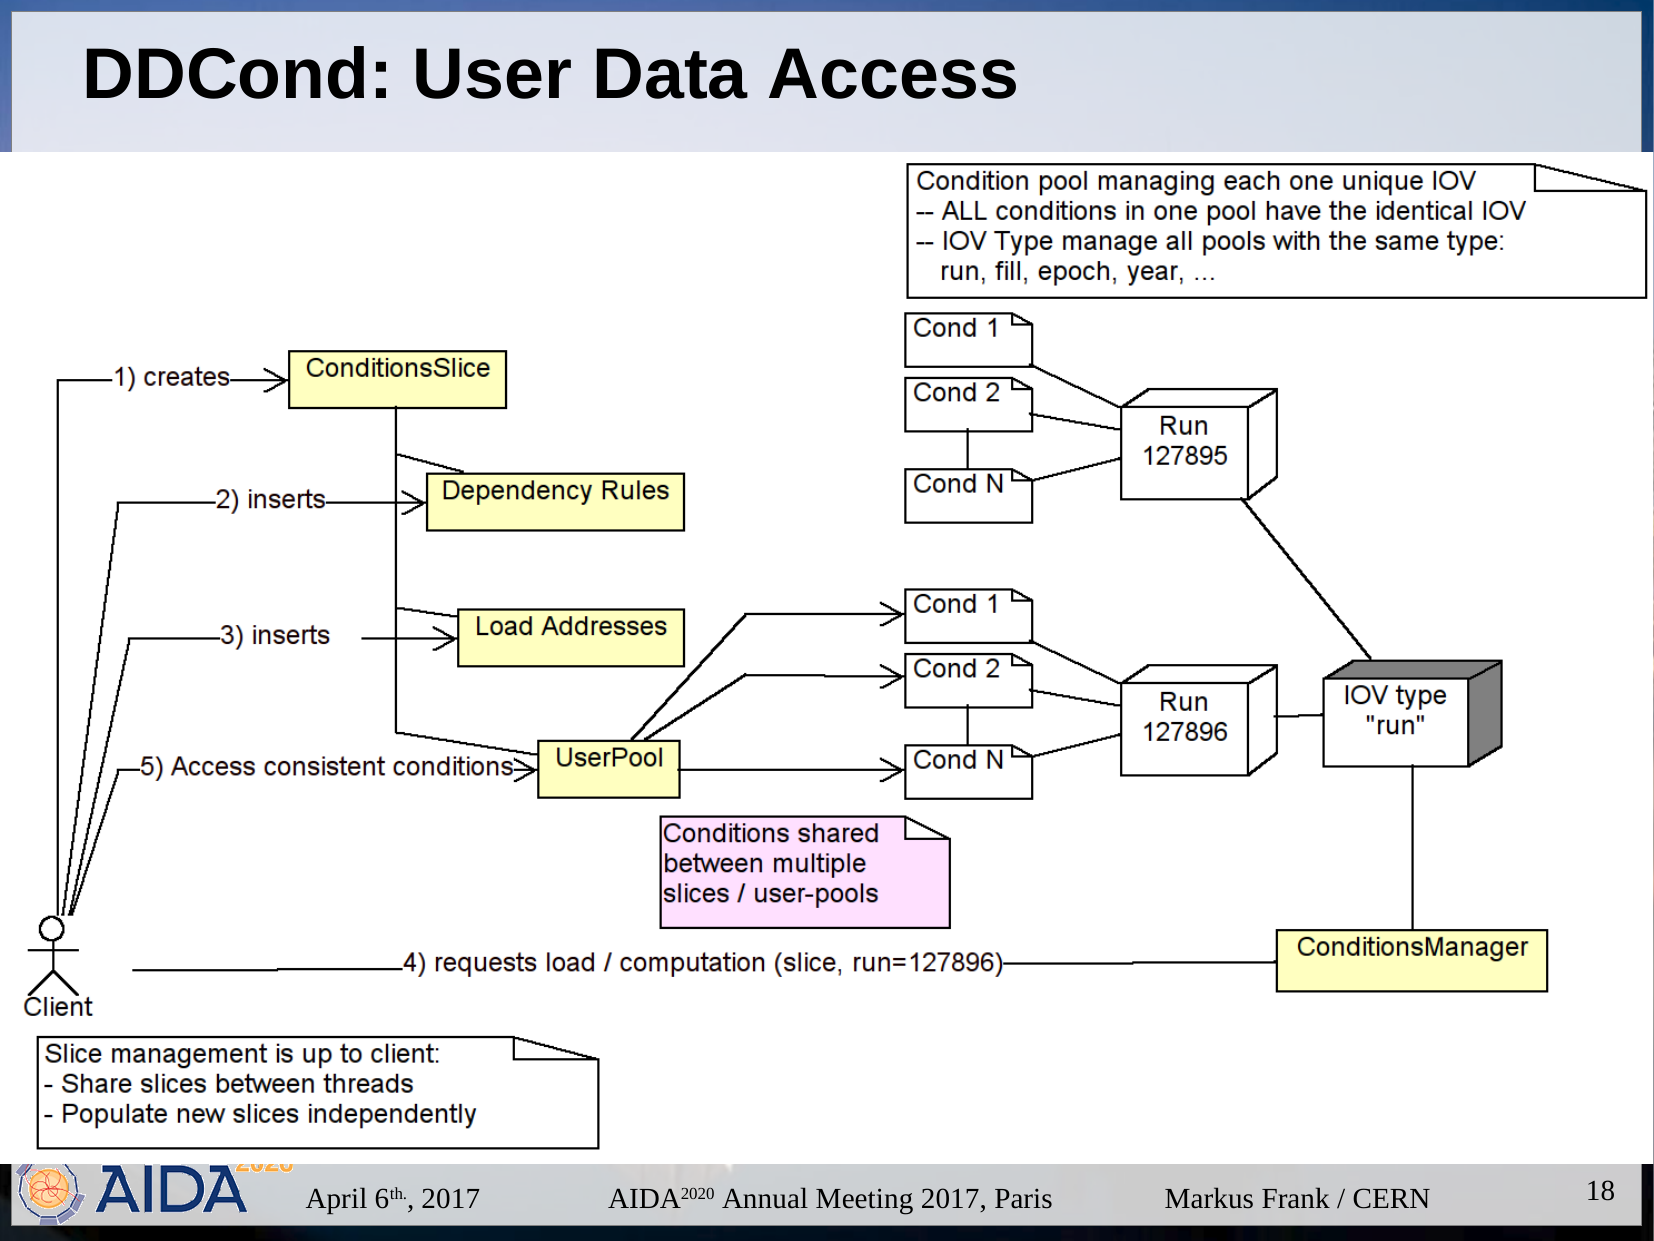

# DDCond: User Data Access
18
February, 4th. 2014
CLIC Workshop at CERN, Markus Frank / CERN